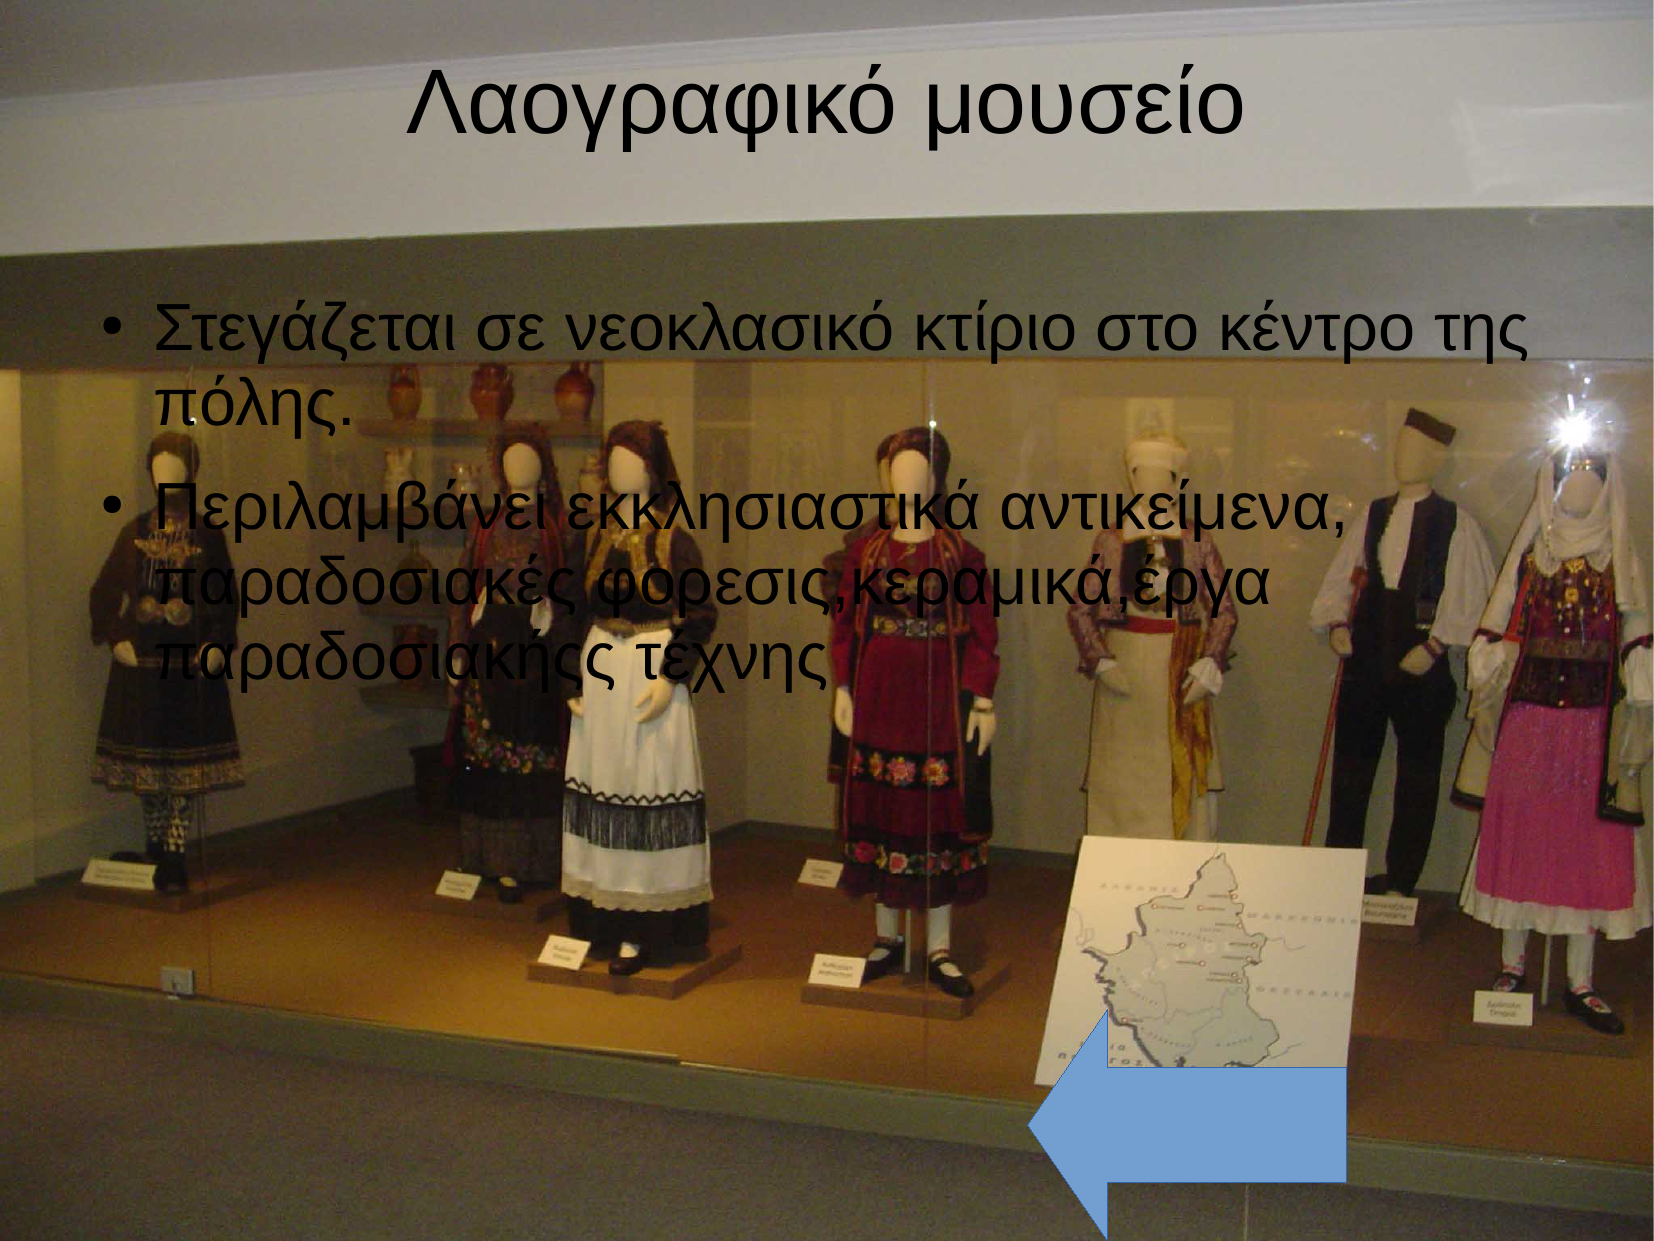

# Λαογραφικό μουσείο
Στεγάζεται σε νεοκλασικό κτίριο στο κέντρο της πόλης.
Περιλαμβάνει εκκλησιαστικά αντικείμενα, παραδοσιακές φορεσις,κεραμικά,έργα παραδοσιακήςς τέχνης